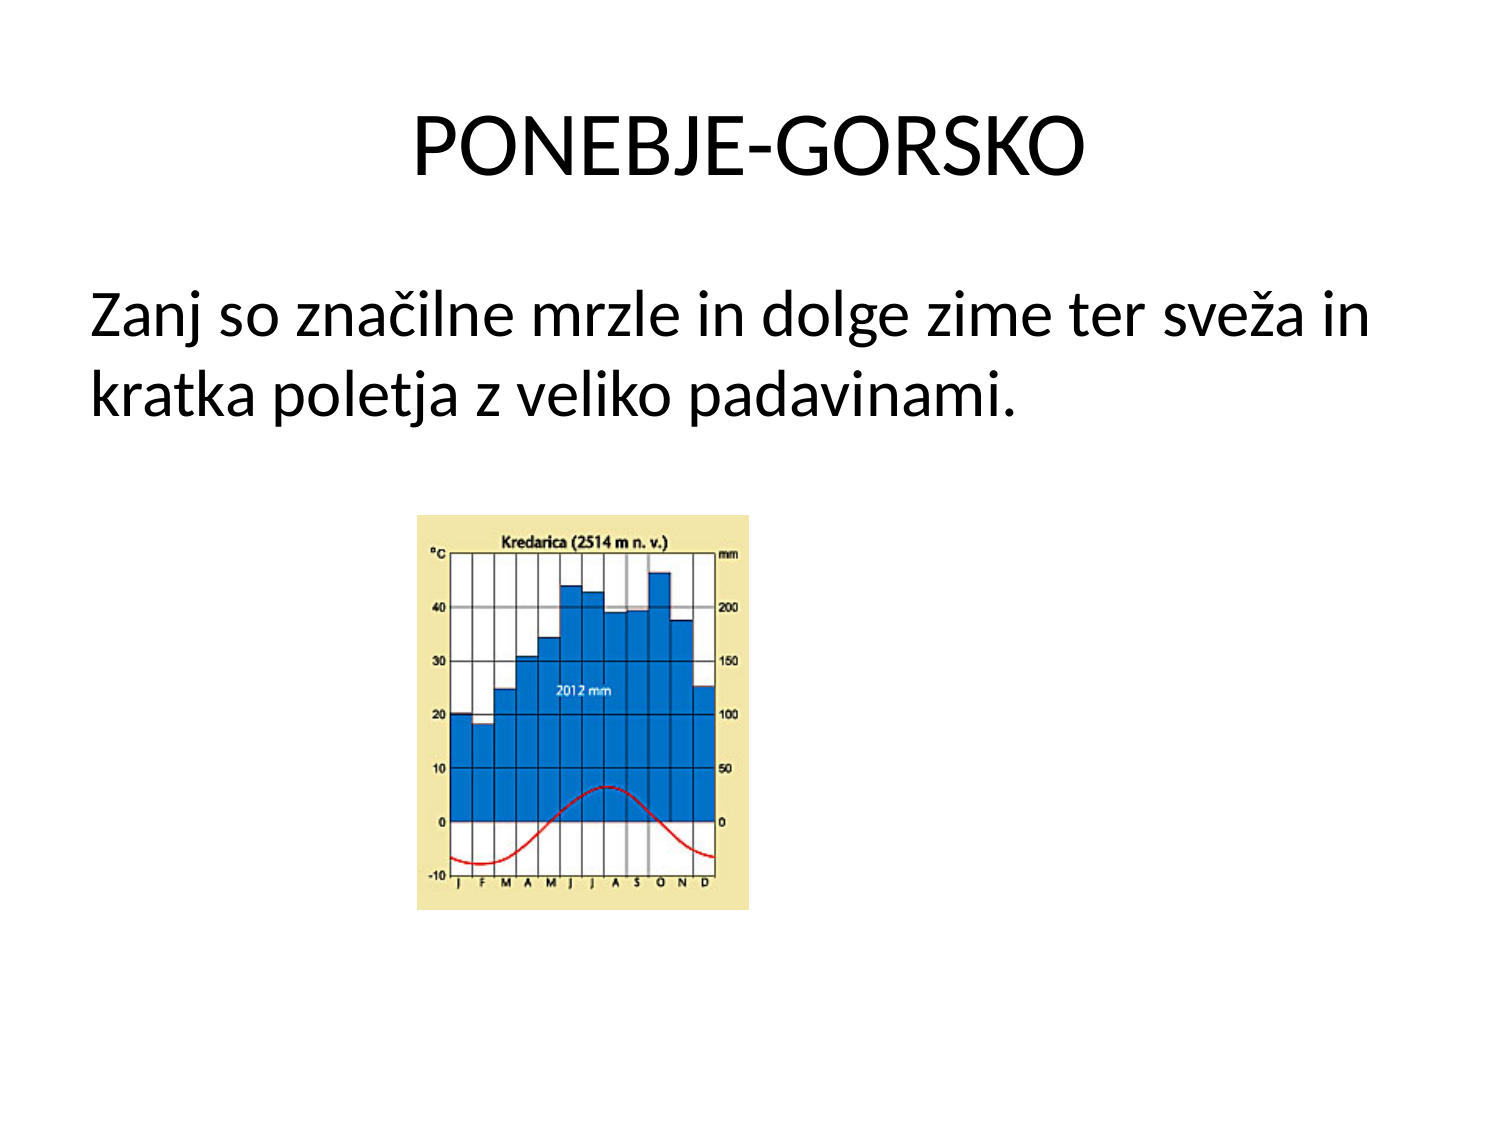

# PONEBJE-GORSKO
Zanj so značilne mrzle in dolge zime ter sveža in kratka poletja z veliko padavinami.